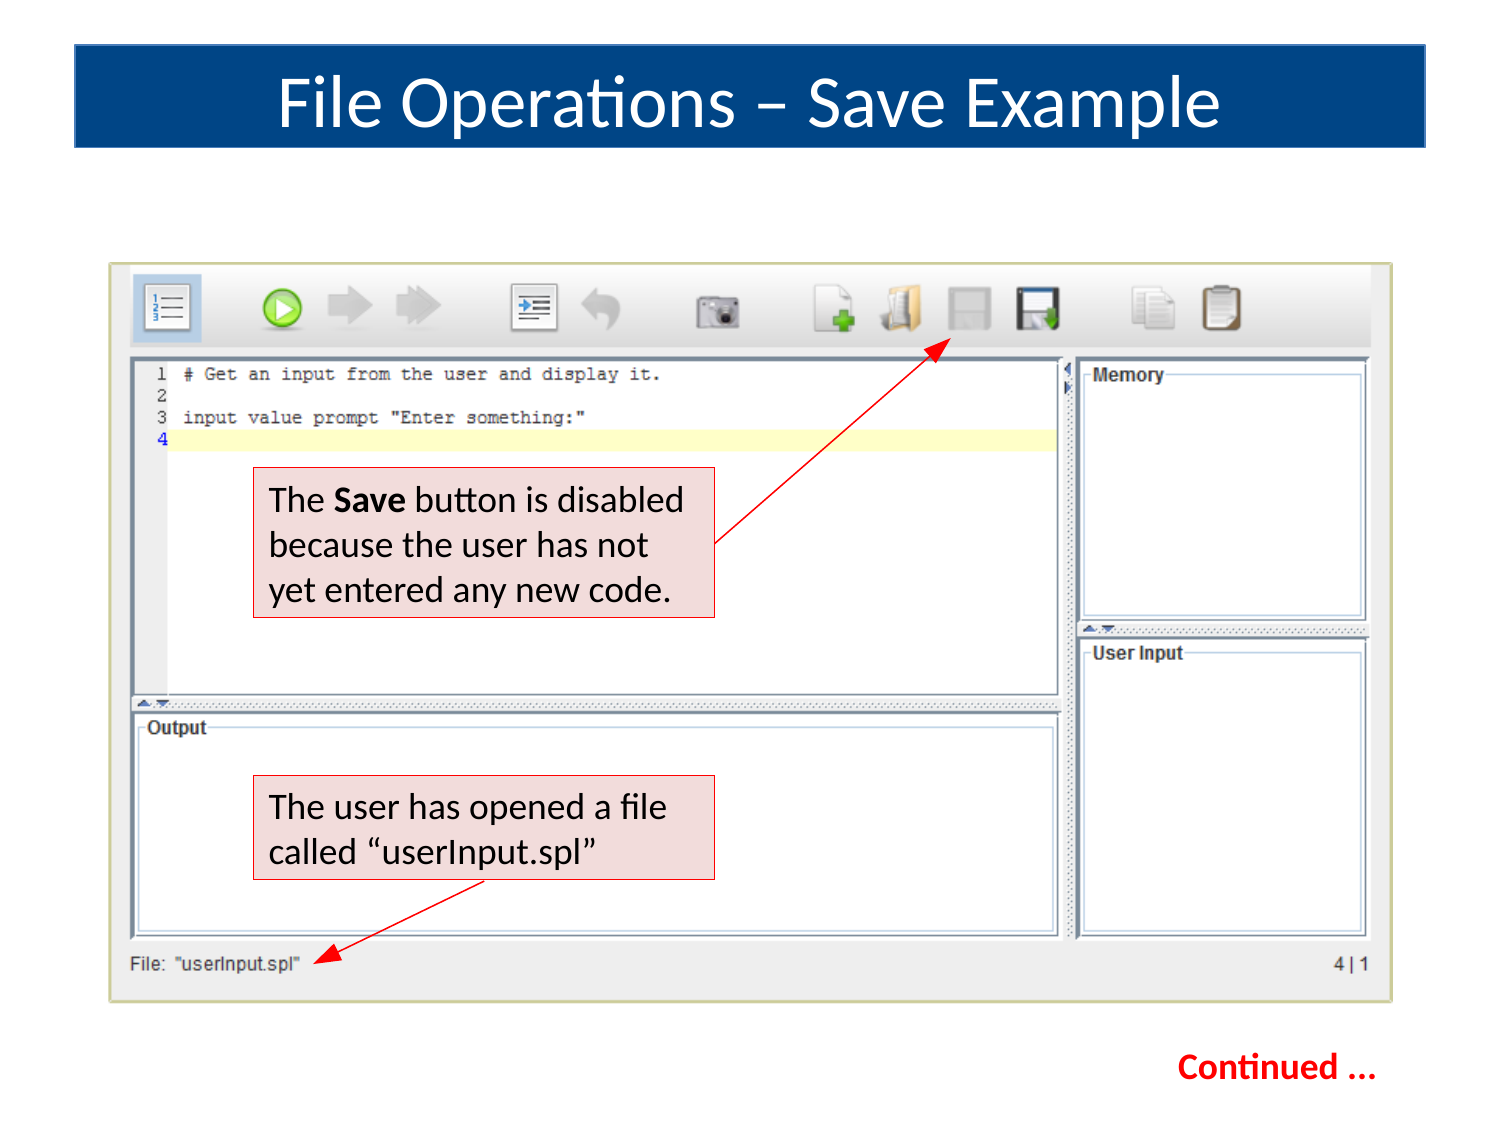

# File Operations – Save Example
The Save button is disabled because the user has not yet entered any new code.
The user has opened a file called “userInput.spl”
Continued ...